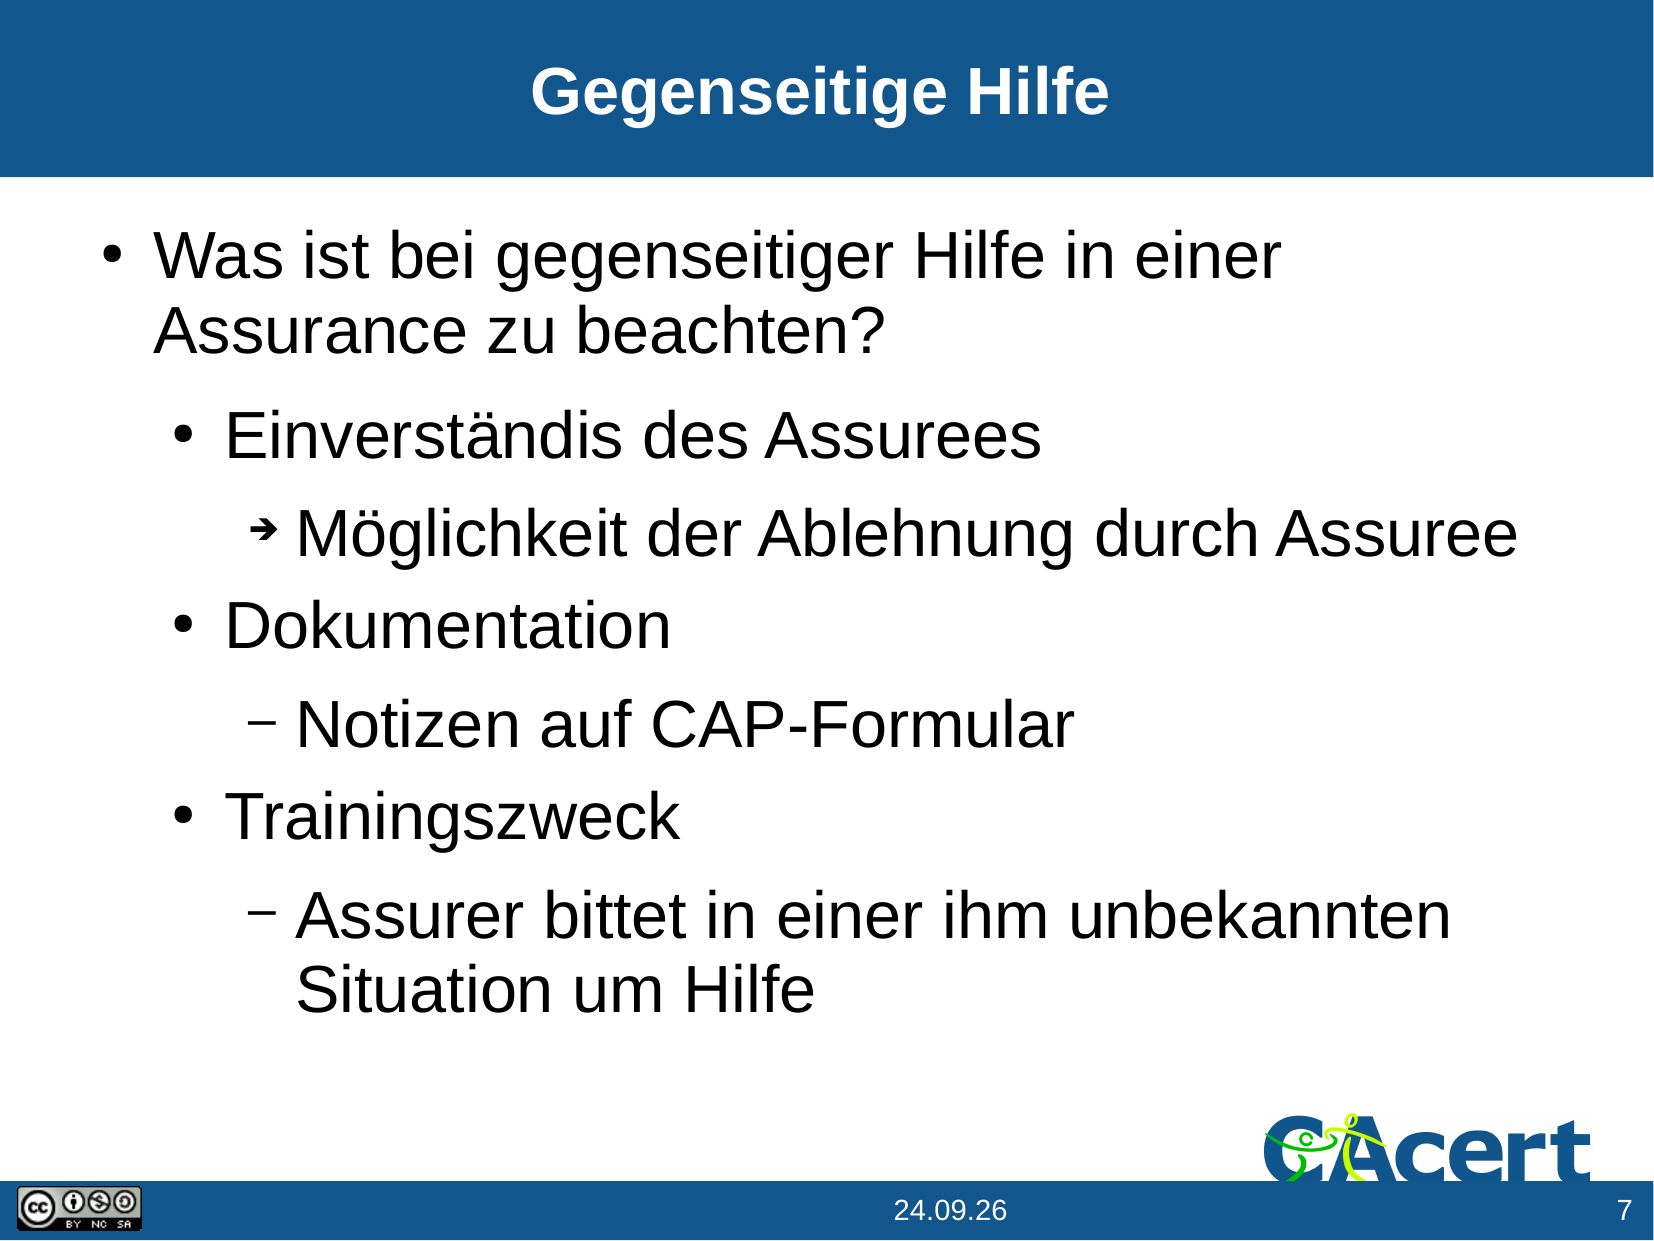

# Gegenseitige Hilfe
Was ist bei gegenseitiger Hilfe in einer Assurance zu beachten?
Einverständis des Assurees
Möglichkeit der Ablehnung durch Assuree
Dokumentation
Notizen auf CAP-Formular
Trainingszweck
Assurer bittet in einer ihm unbekannten Situation um Hilfe